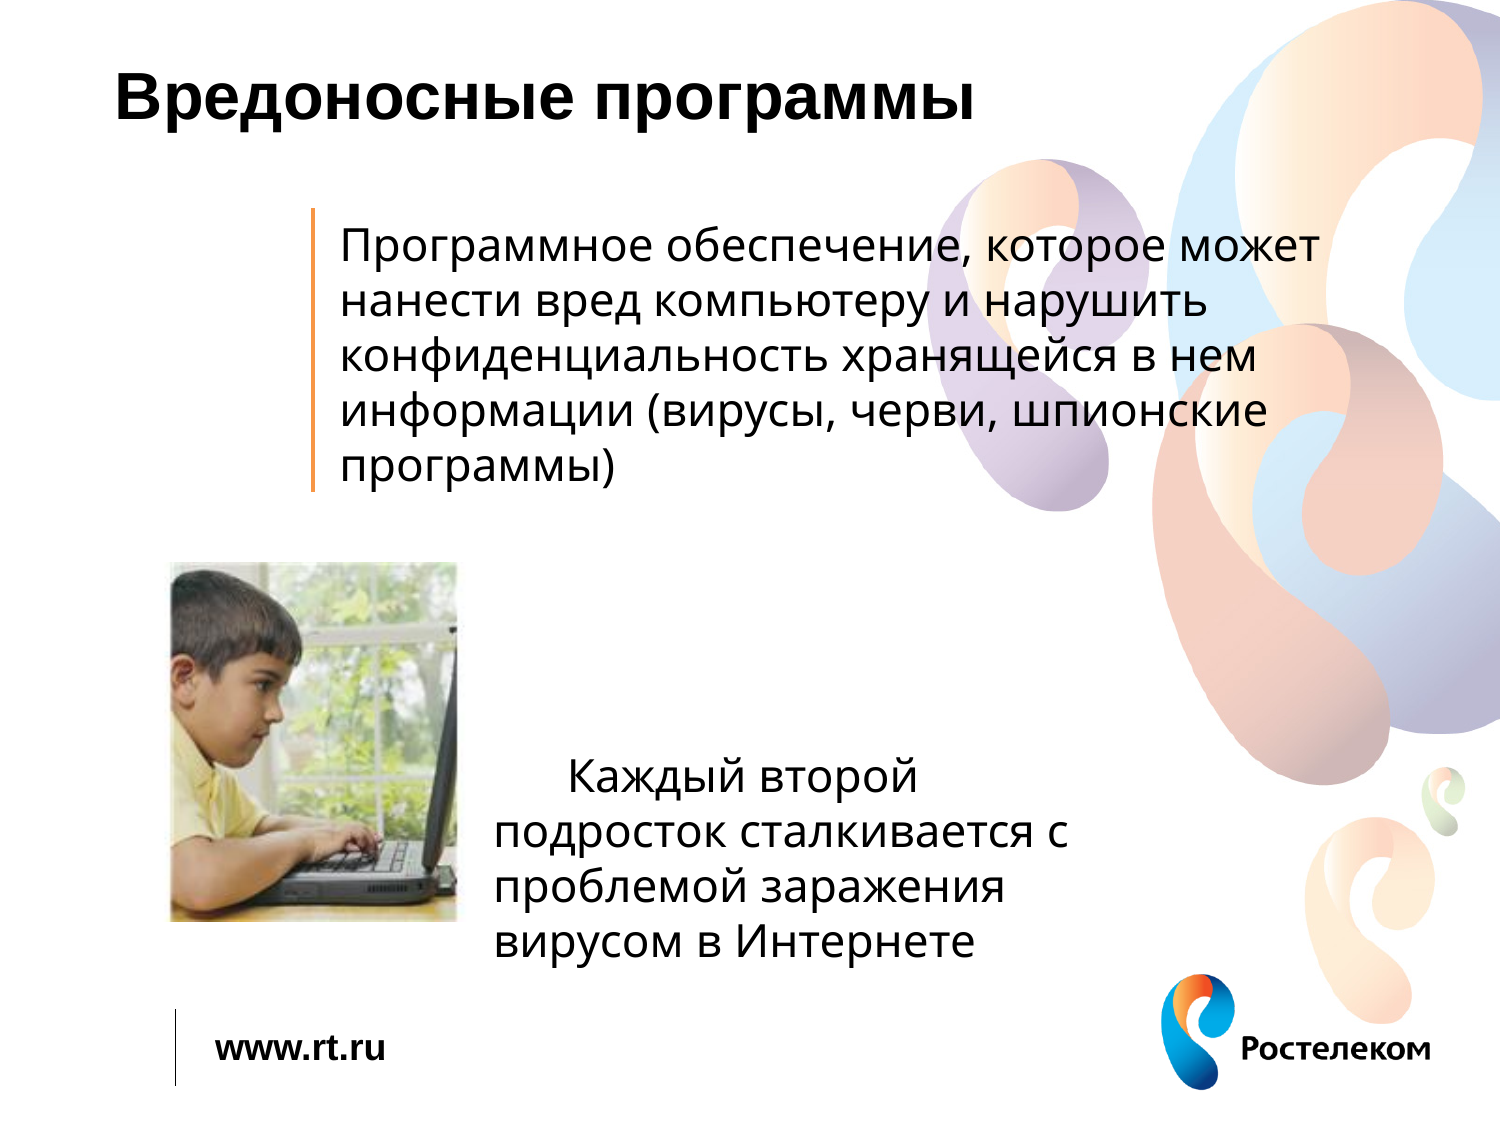

# Вредоносные программы
Программное обеспечение, которое может нанести вред компьютеру и нарушить конфиденциальность хранящейся в нем информации (вирусы, черви, шпионские программы)
	Каждый второй подросток сталкивается с проблемой заражения вирусом в Интернете